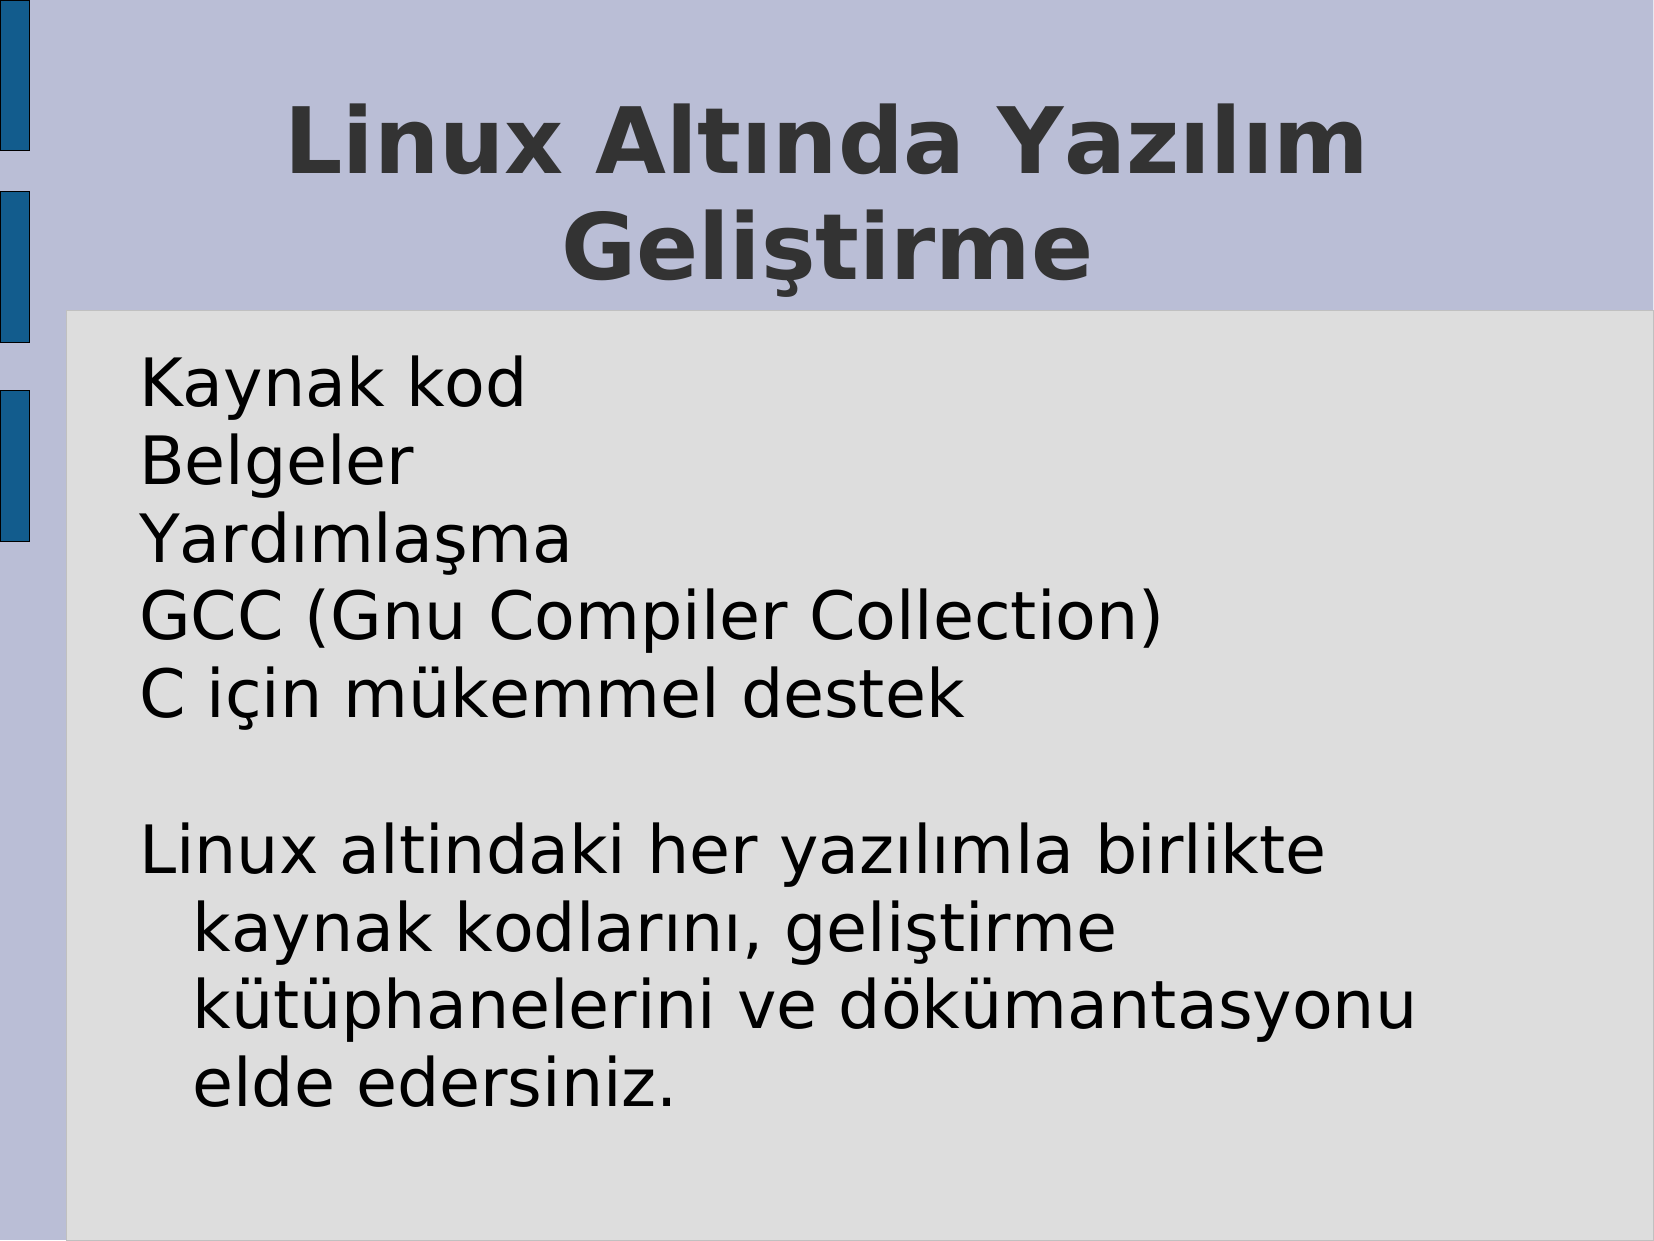

# Linux Altında Yazılım Geliştirme
Kaynak kod
Belgeler
Yardımlaşma
GCC (Gnu Compiler Collection)
C için mükemmel destek
Linux altindaki her yazılımla birlikte kaynak kodlarını, geliştirme kütüphanelerini ve dökümantasyonu elde edersiniz.